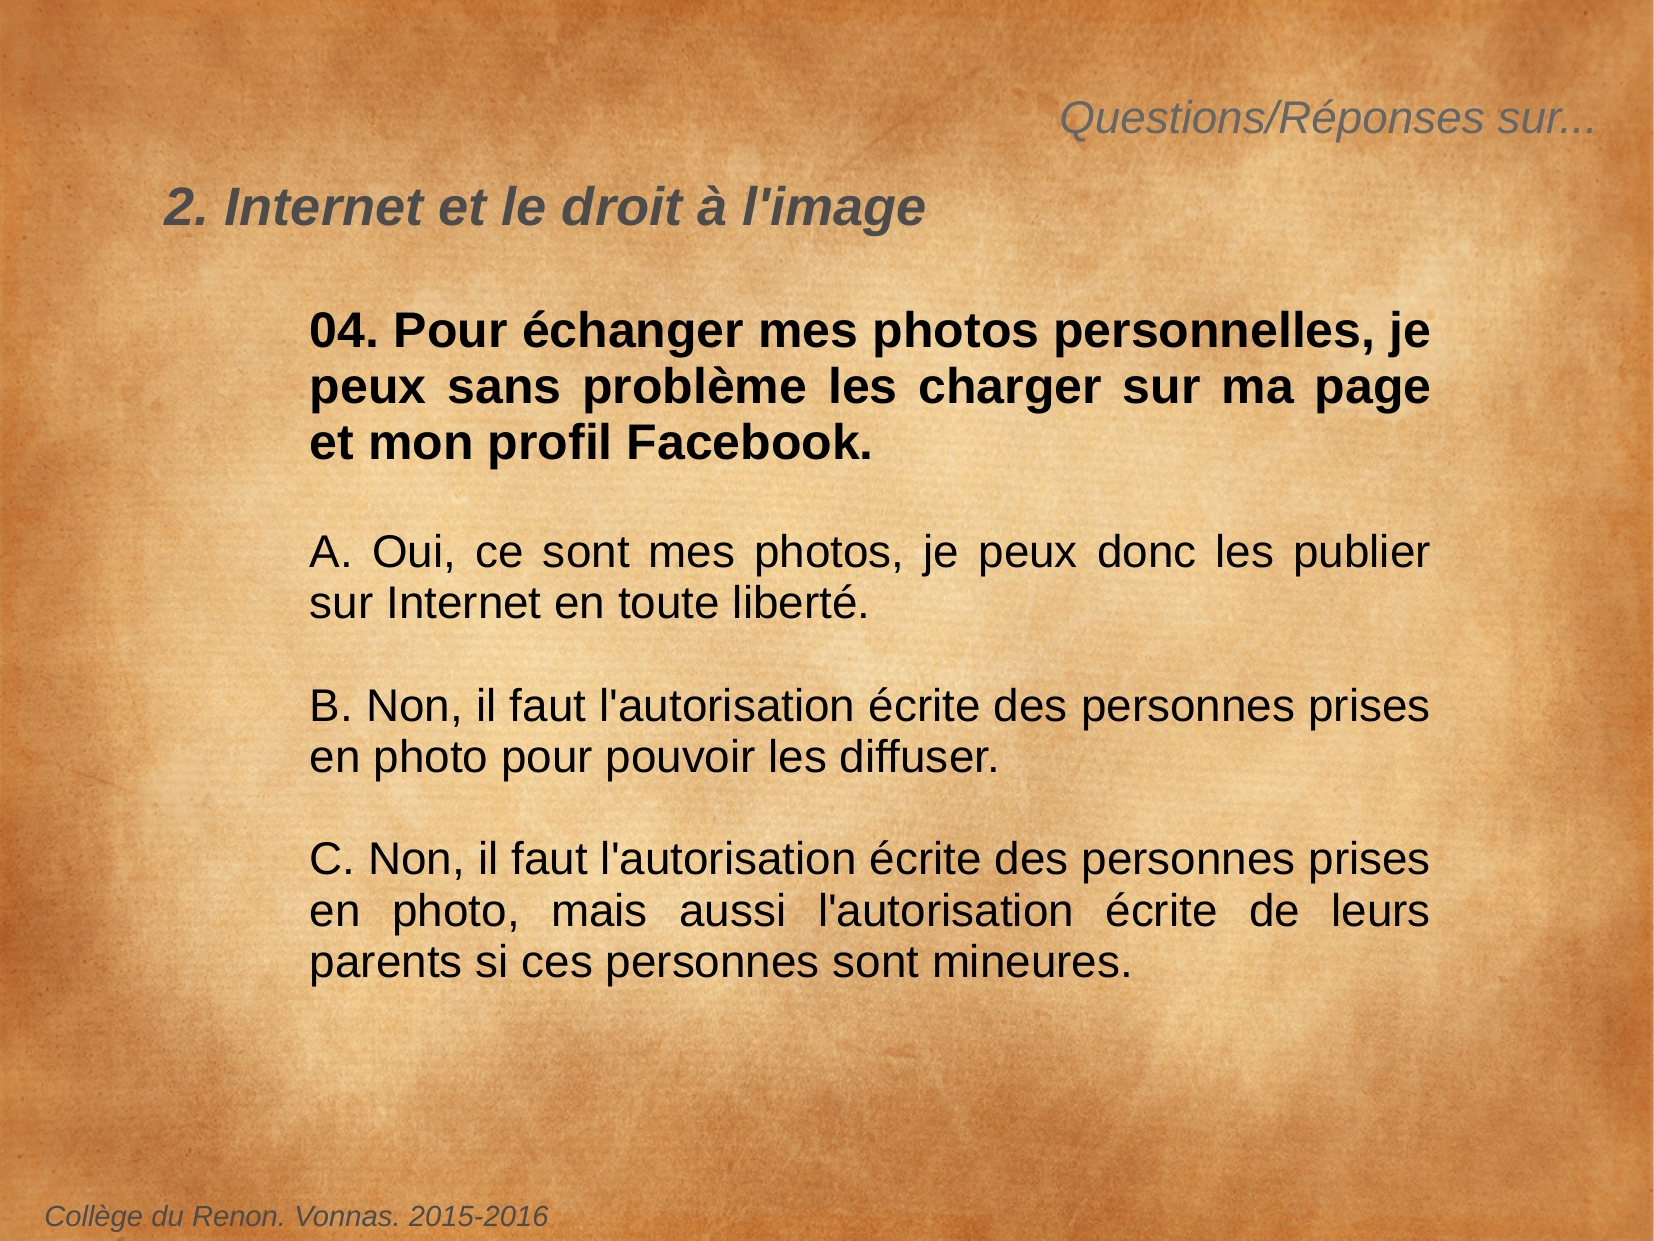

# Questions/Réponses sur...
2. Internet et le droit à l'image
04. Pour échanger mes photos personnelles, je peux sans problème les charger sur ma page et mon profil Facebook.
A. Oui, ce sont mes photos, je peux donc les publier sur Internet en toute liberté.
B. Non, il faut l'autorisation écrite des personnes prises en photo pour pouvoir les diffuser.
C. Non, il faut l'autorisation écrite des personnes prises en photo, mais aussi l'autorisation écrite de leurs parents si ces personnes sont mineures.
Collège du Renon. Vonnas. 2015-2016